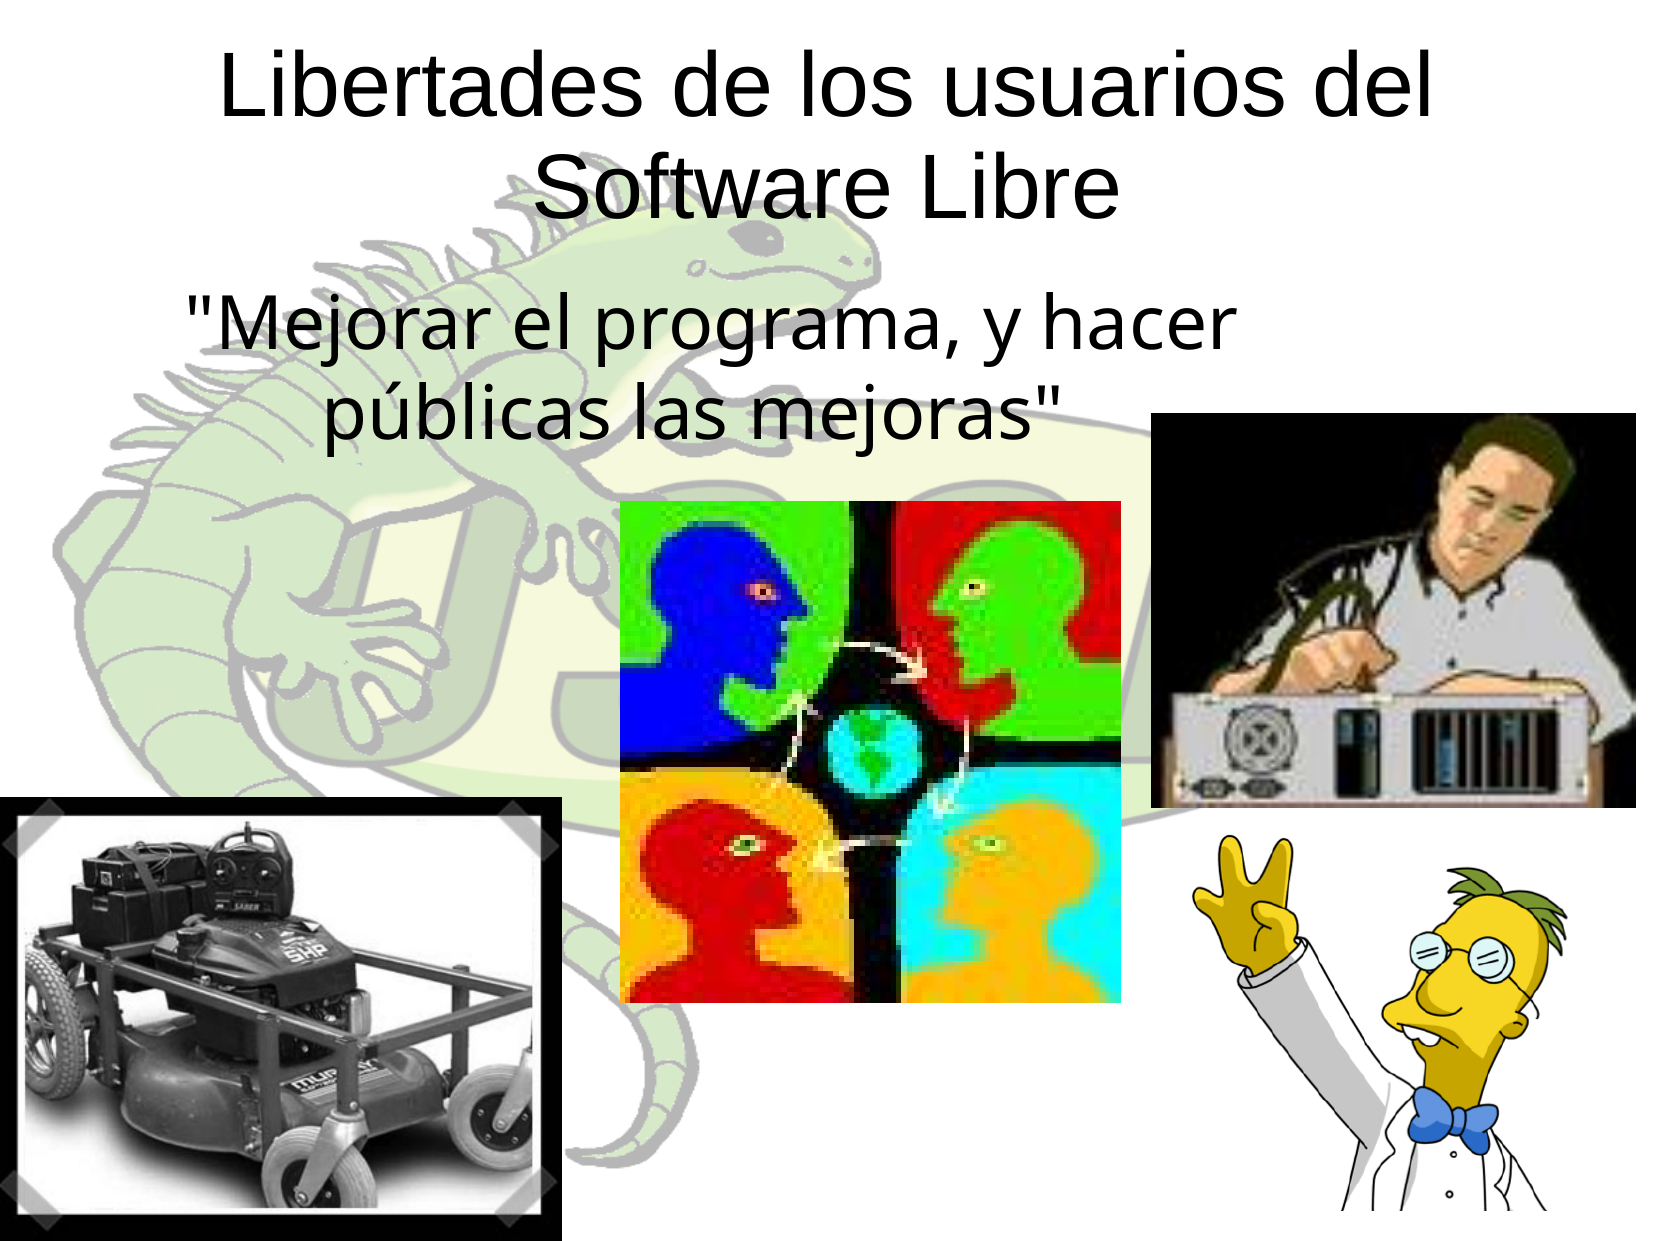

# Libertades de los usuarios del Software Libre
"Mejorar el programa, y hacer
 públicas las mejoras"